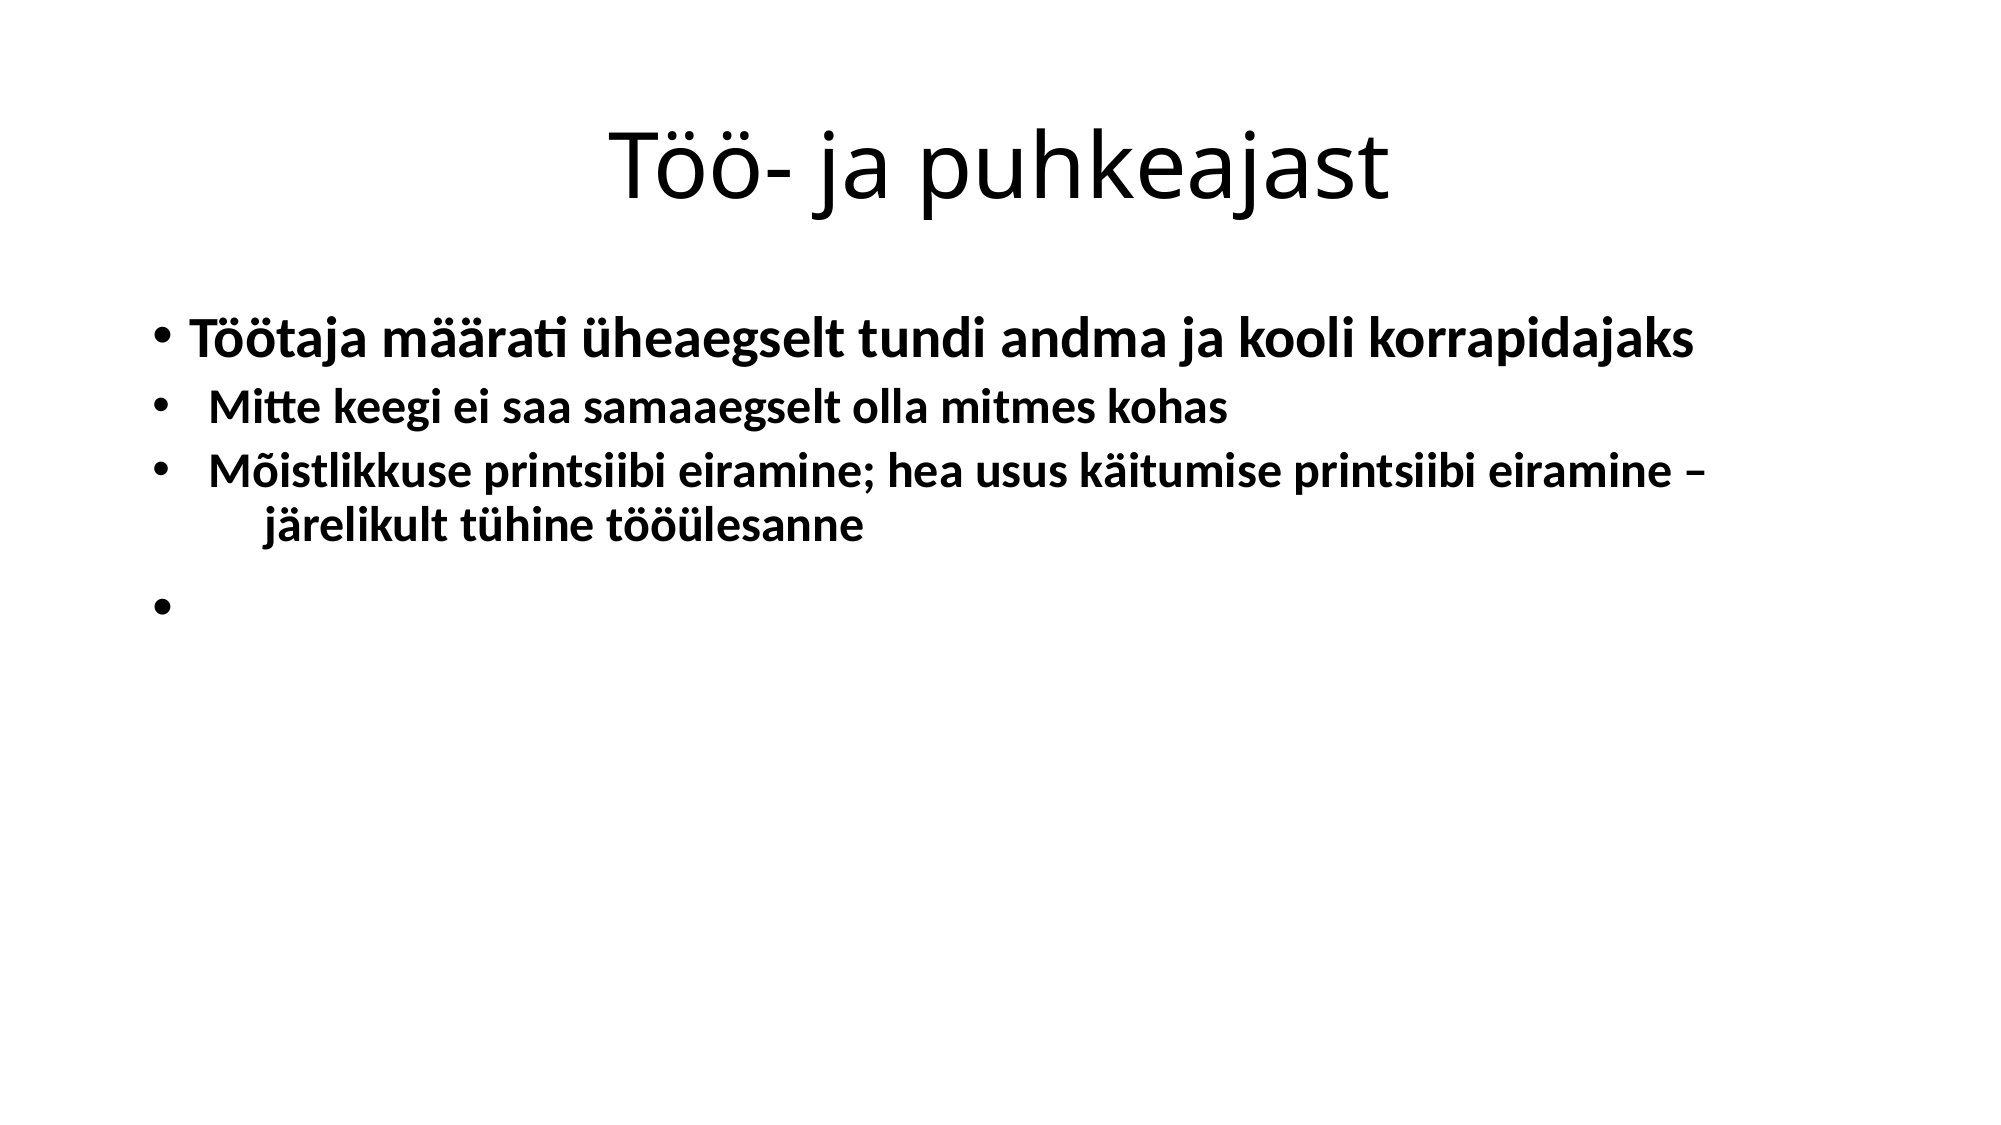

# Töö- ja puhkeajast
Töötaja määrati üheaegselt tundi andma ja kooli korrapidajaks
Mitte keegi ei saa samaaegselt olla mitmes kohas
Mõistlikkuse printsiibi eiramine; hea usus käitumise printsiibi eiramine – järelikult tühine tööülesanne